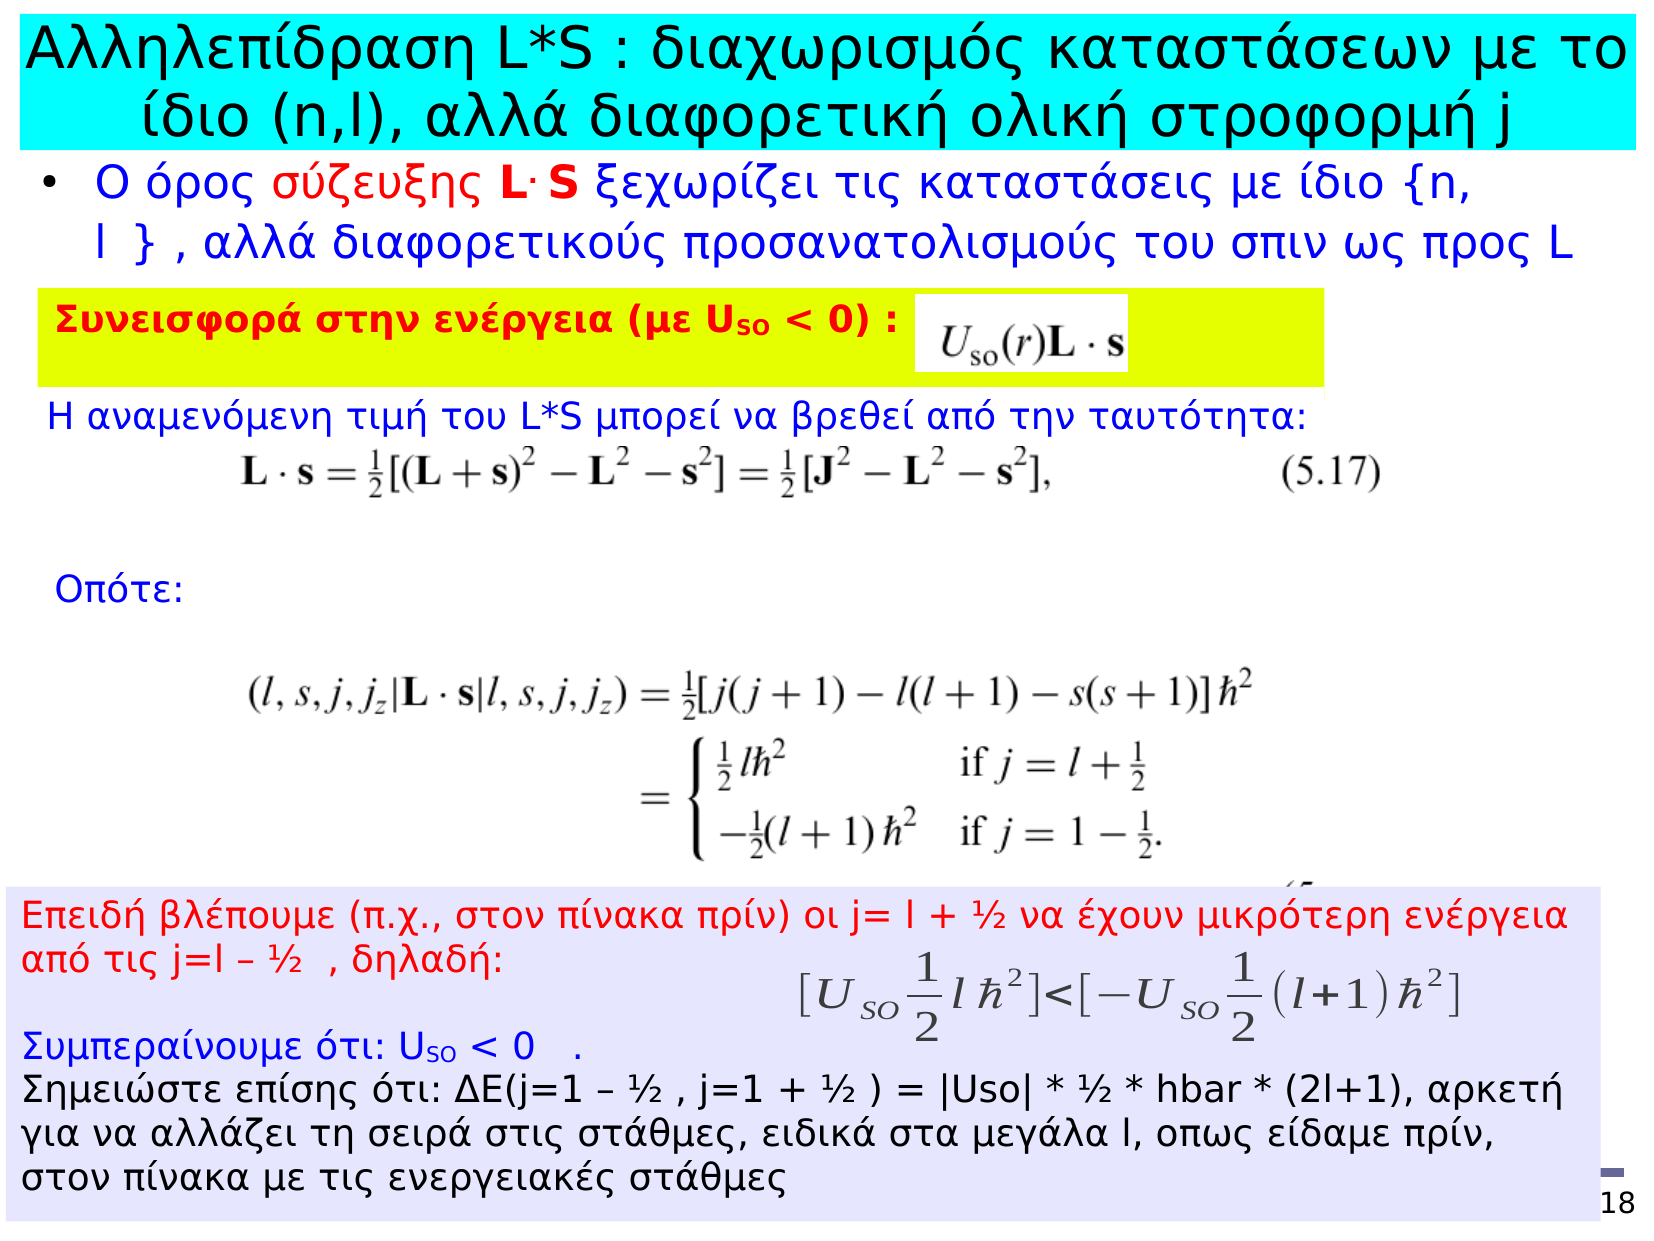

# Αλληλεπίδραση L*S : διαχωρισμός καταστάσεων με το ίδιο (n,l), αλλά διαφορετική ολική στροφορμή j
Ο όρος σύζευξης L. S ξεχωρίζει τις καταστάσεις με ίδιο {n, l } , αλλά διαφορετικούς προσανατολισμούς του σπιν ως προς L
Συνεισφορά στην ενέργεια (με USO < 0) :
Η αναμενόμενη τιμή του L*S μπορεί να βρεθεί από την ταυτότητα:
Οπότε:
Επειδή βλέπουμε (π.χ., στον πίνακα πρίν) οι j= l + ½ να έχουν μικρότερη ενέργεια από τις j=l – ½ , δηλαδή:
Συμπεραίνουμε ότι: USO < 0 .
Σημειώστε επίσης ότι: ΔΕ(j=1 – ½ , j=1 + ½ ) = |Uso| * ½ * hbar * (2l+1), αρκετή για να αλλάζει τη σειρά στις στάθμες, ειδικά στα μεγάλα l, οπως είδαμε πρίν, στον πίνακα με τις ενεργειακές στάθμες
Α.Π.Θ-7/11/2018
Κ. Κορδάς - Πυρηνική & Στοιχειώδη - Μάθ. 12-13: Πυρηνικό μοντέλο φλοιών
18